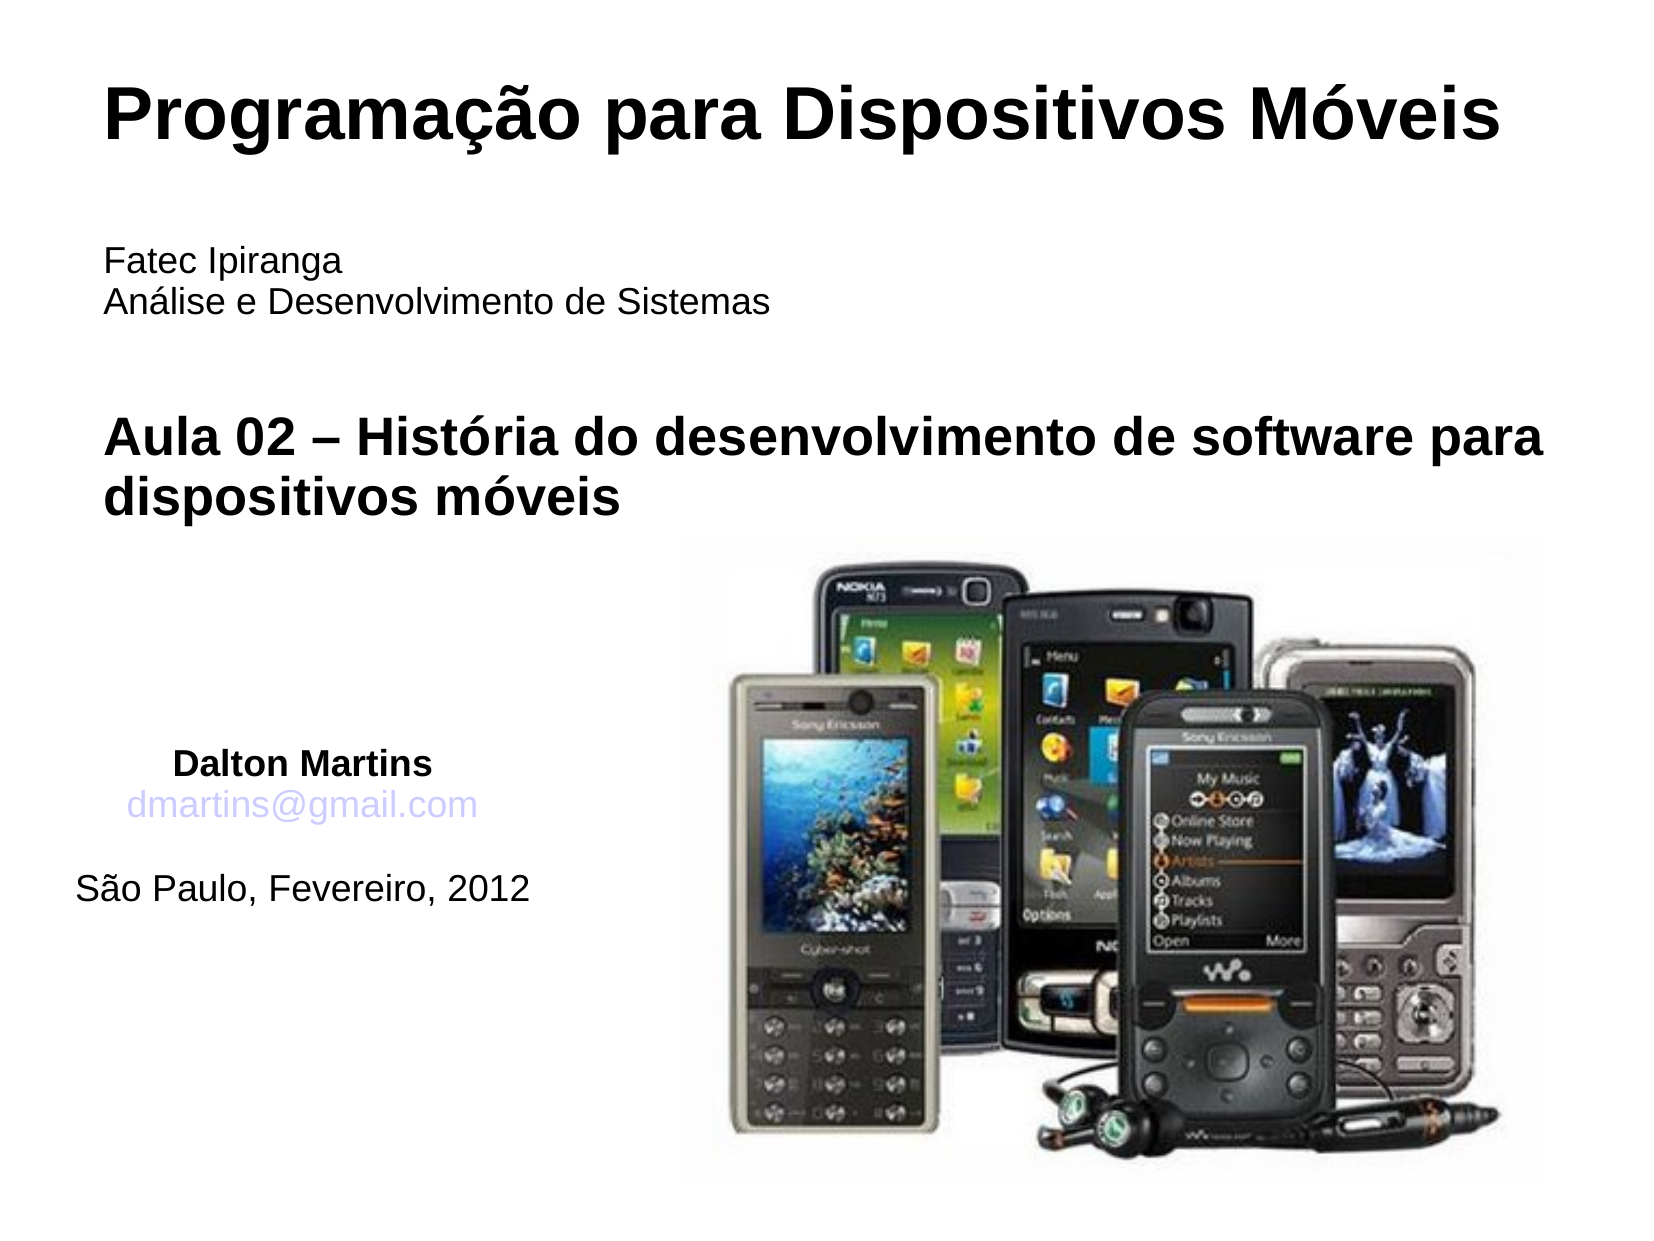

Programação para Dispositivos Móveis
Fatec Ipiranga
Análise e Desenvolvimento de Sistemas
Aula 02 – História do desenvolvimento de software para dispositivos móveis
Dalton Martins
dmartins@gmail.com
São Paulo, Fevereiro, 2012